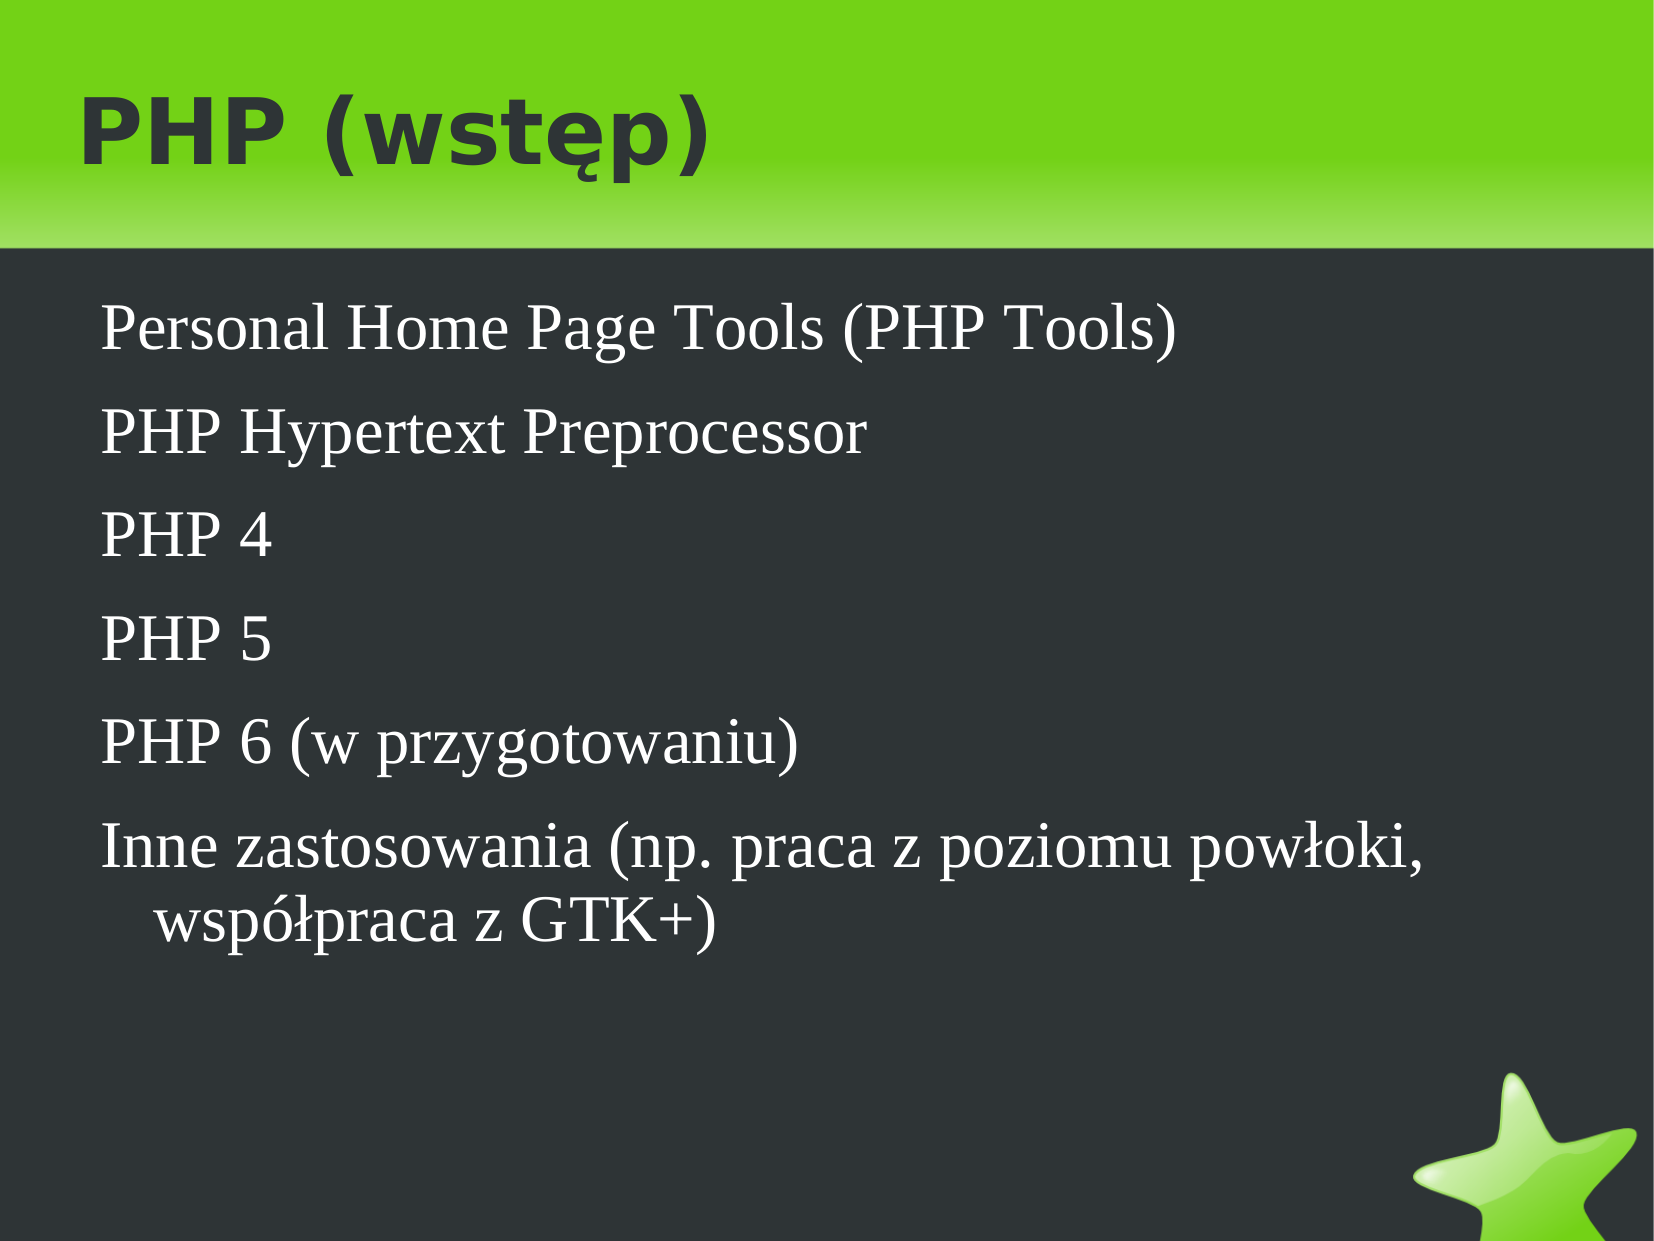

# PHP (wstęp)
Personal Home Page Tools (PHP Tools)
PHP Hypertext Preprocessor
PHP 4
PHP 5
PHP 6 (w przygotowaniu)
Inne zastosowania (np. praca z poziomu powłoki, współpraca z GTK+)